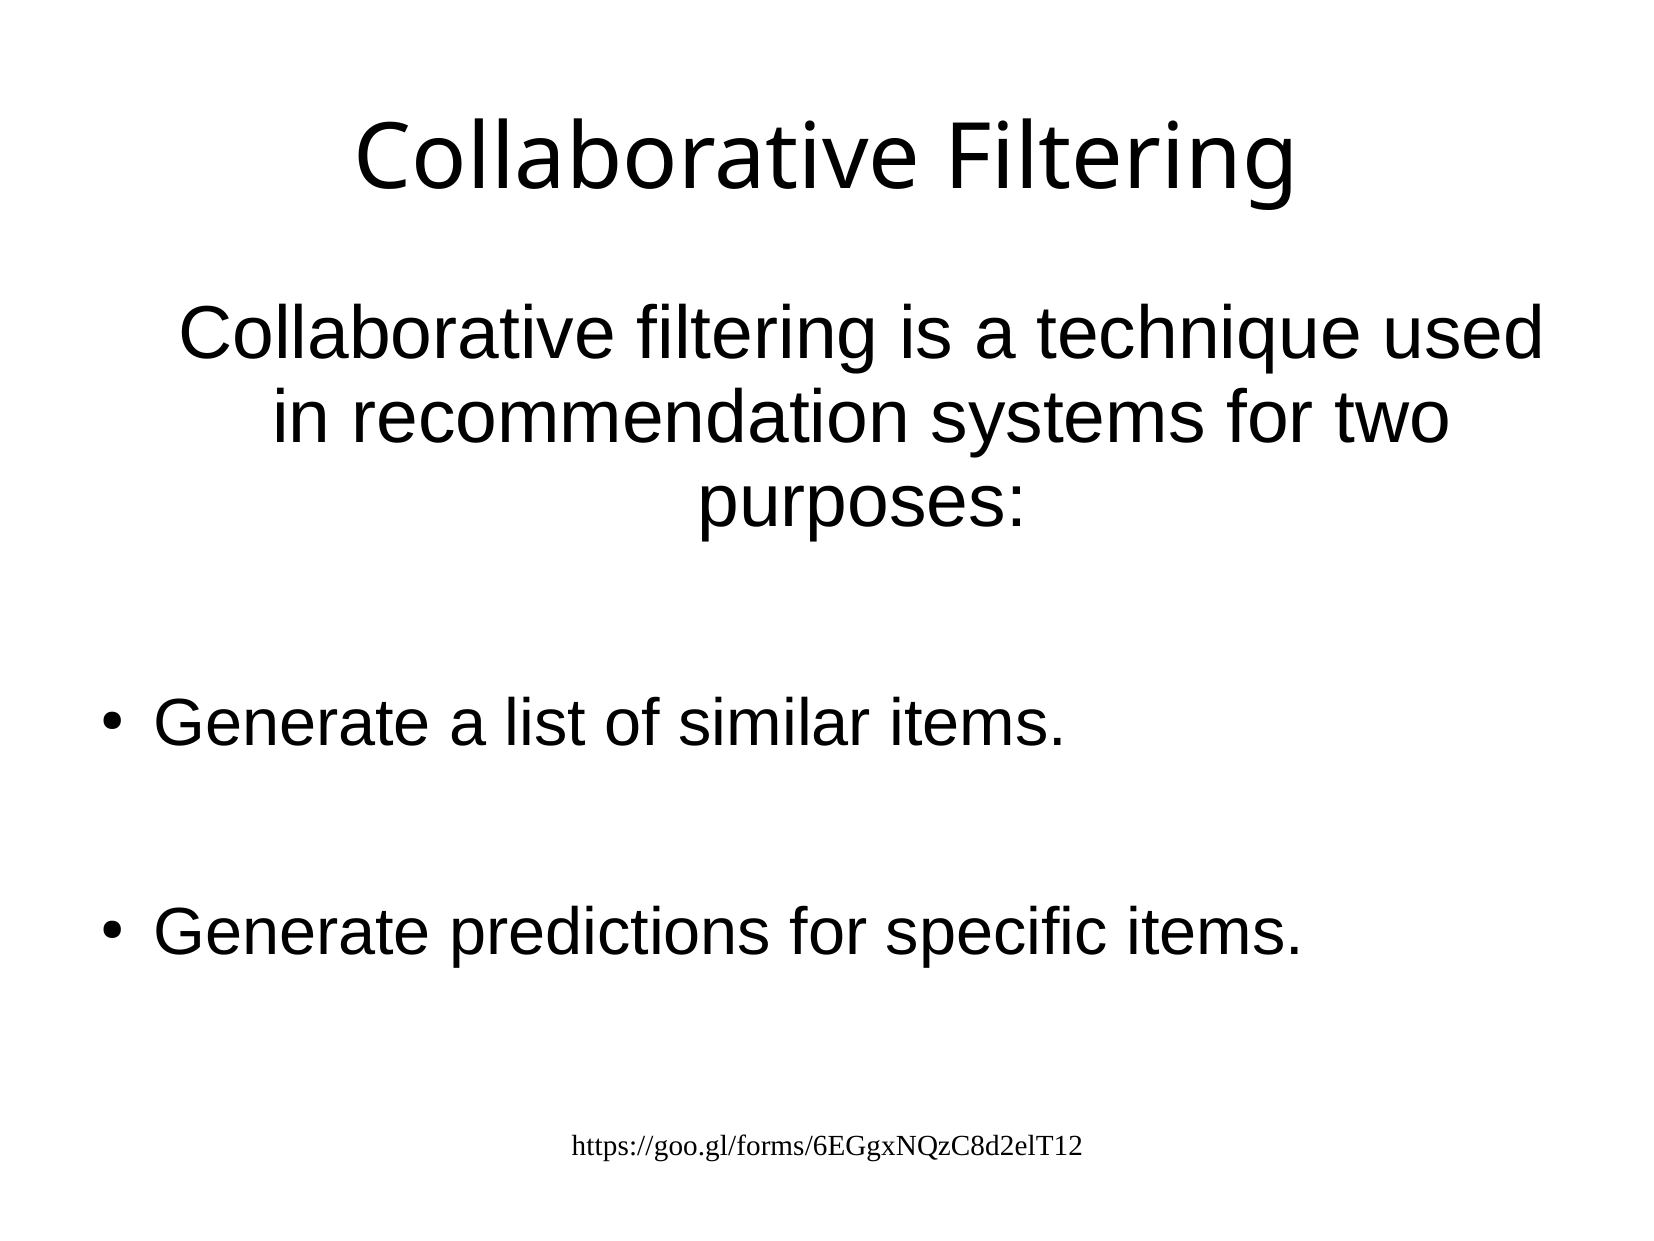

# Collaborative Filtering
Collaborative filtering is a technique used in recommendation systems for two purposes:
Generate a list of similar items.
Generate predictions for specific items.
https://goo.gl/forms/6EGgxNQzC8d2elT12